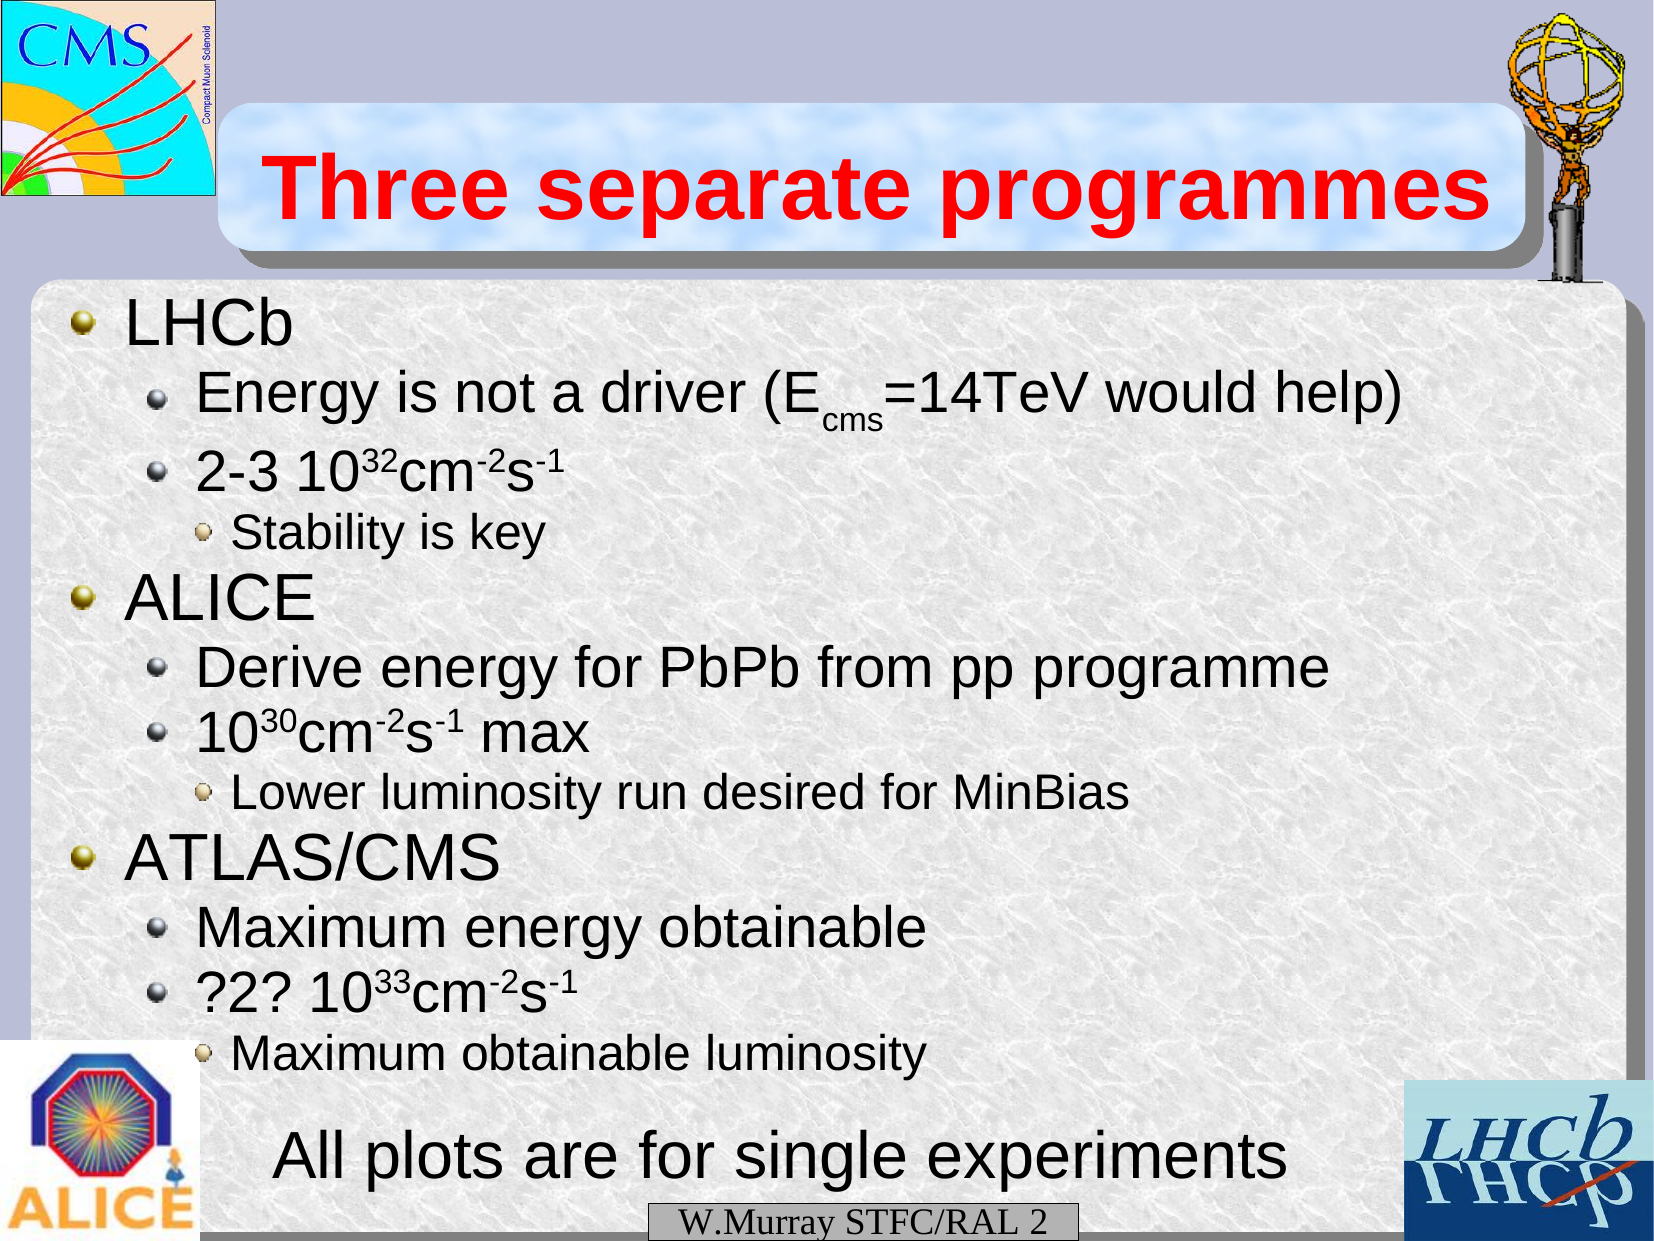

# Three separate programmes
LHCb
Energy is not a driver (Ecms=14TeV would help)
2-3 1032cm-2s-1
Stability is key
ALICE
Derive energy for PbPb from pp programme
1030cm-2s-1 max
Lower luminosity run desired for MinBias
ATLAS/CMS
Maximum energy obtainable
?2? 1033cm-2s-1
Maximum obtainable luminosity
 All plots are for single experiments